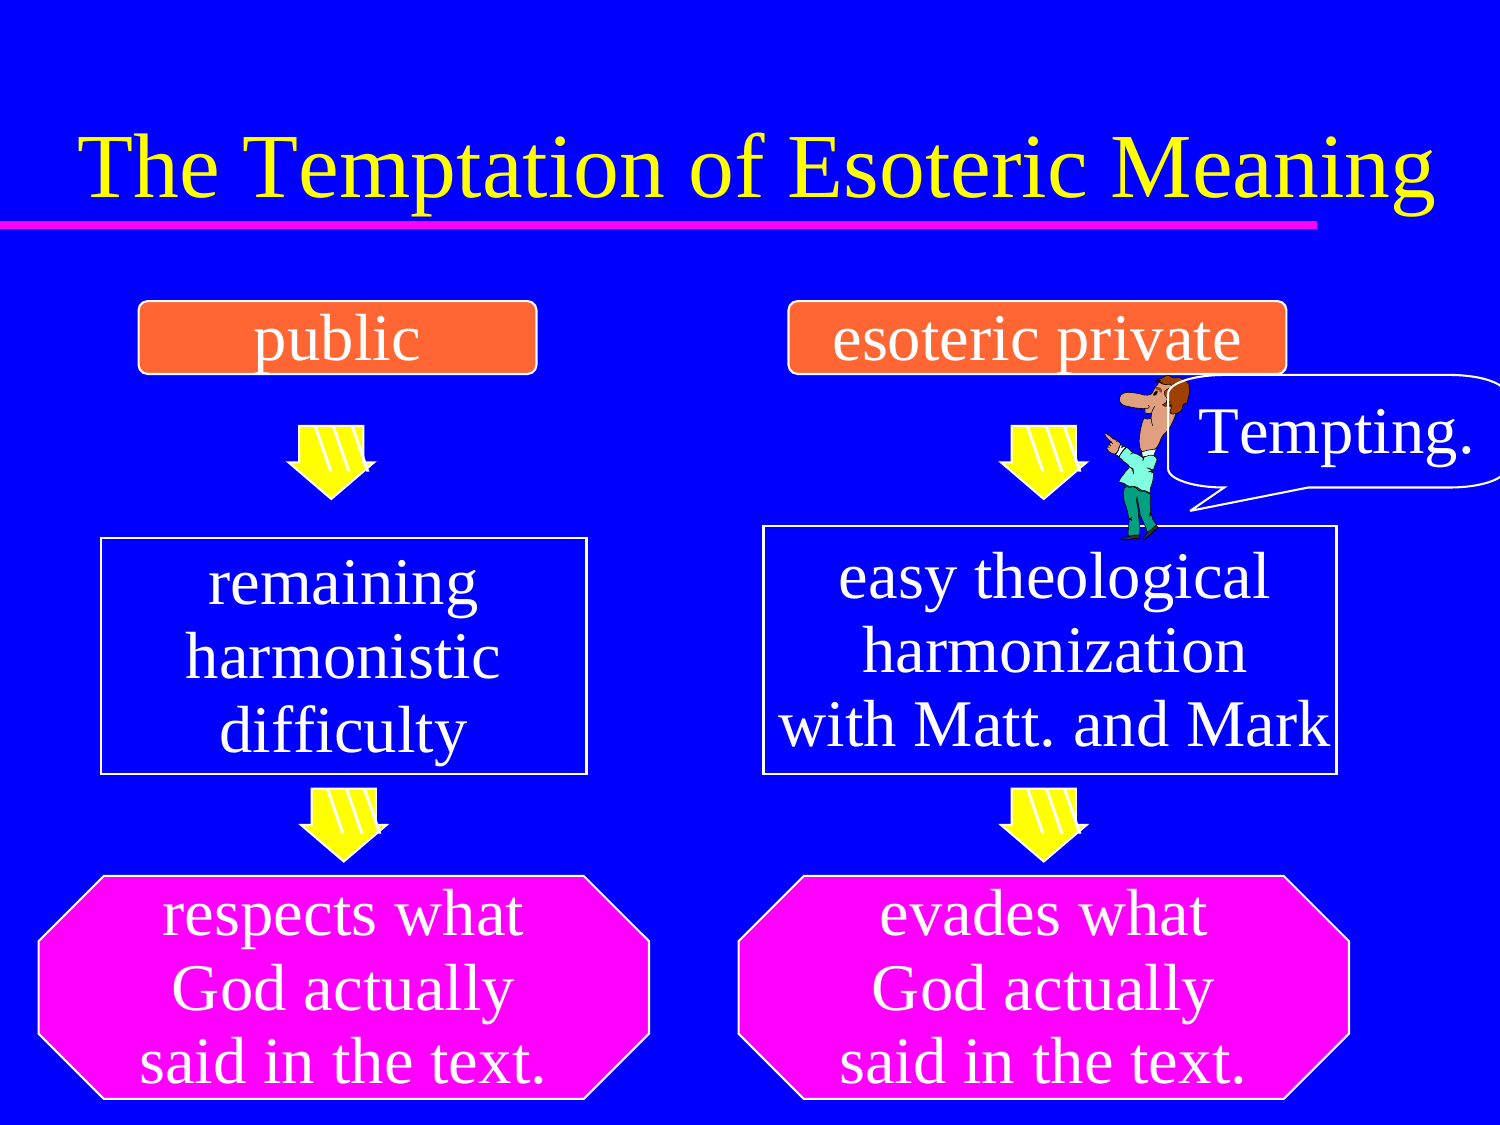

# The Temptation of Esoteric Meaning
public
esoteric private
Tempting.
\\\
\\\
easy theological
harmonization
with Matt. and Mark
remaining
harmonistic
difficulty
\\\
respects what
God actually
said in the text.
\\\
evades what
God actually
said in the text.